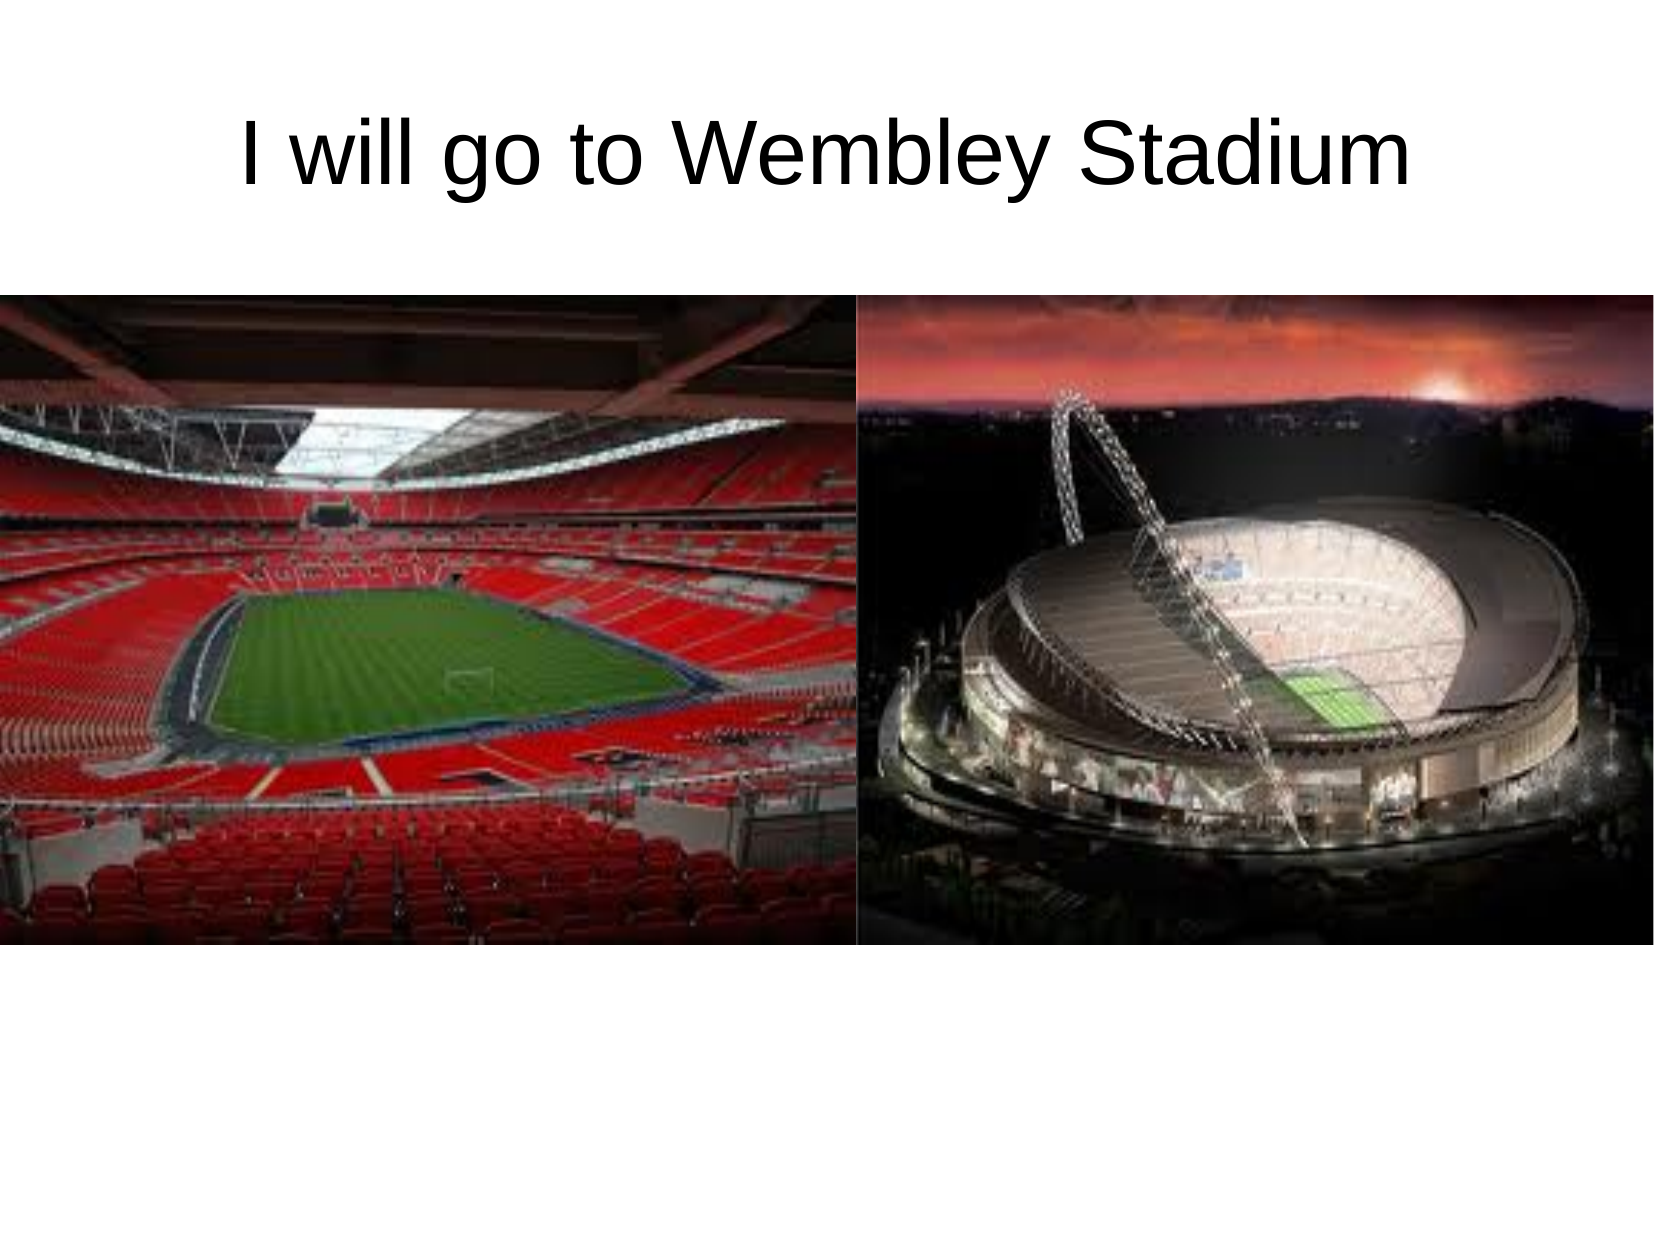

# I will go to Wembley Stadium